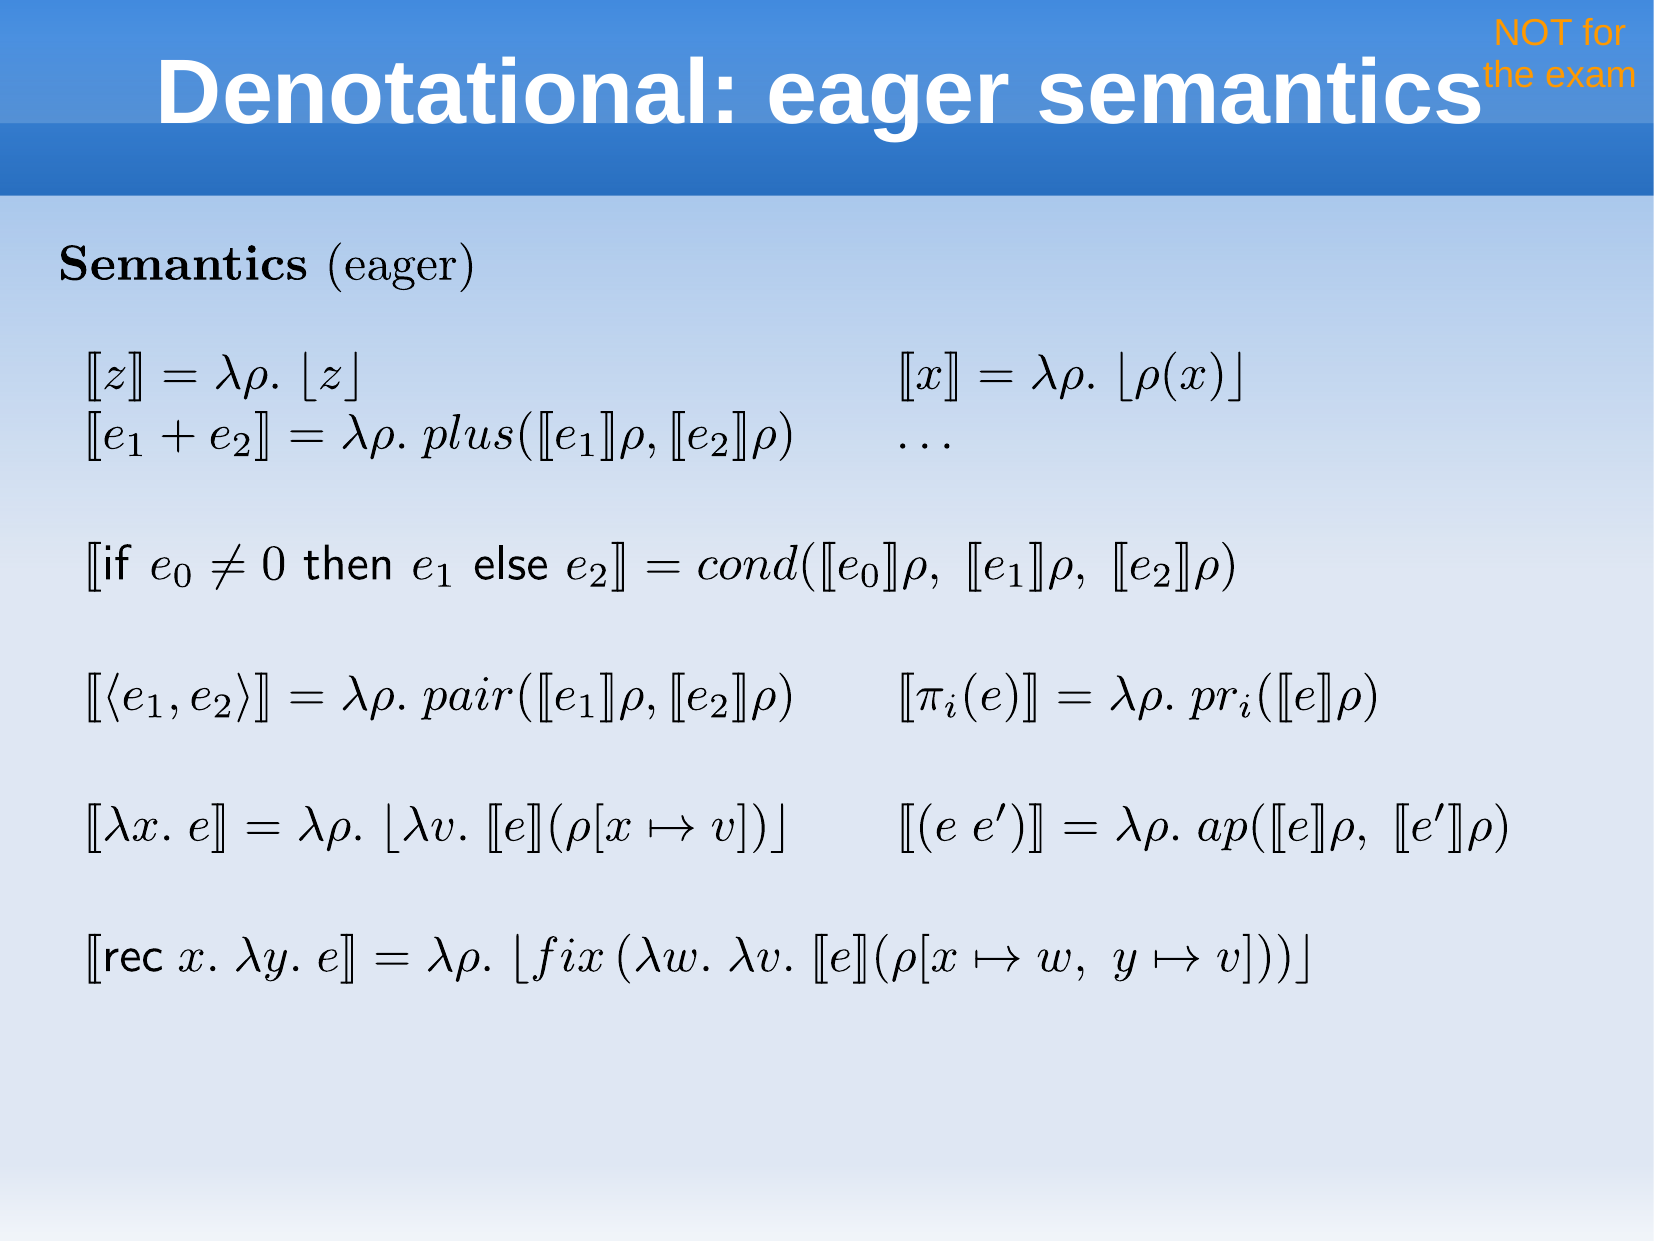

# Denotational: eager semantics
NOT for
the exam